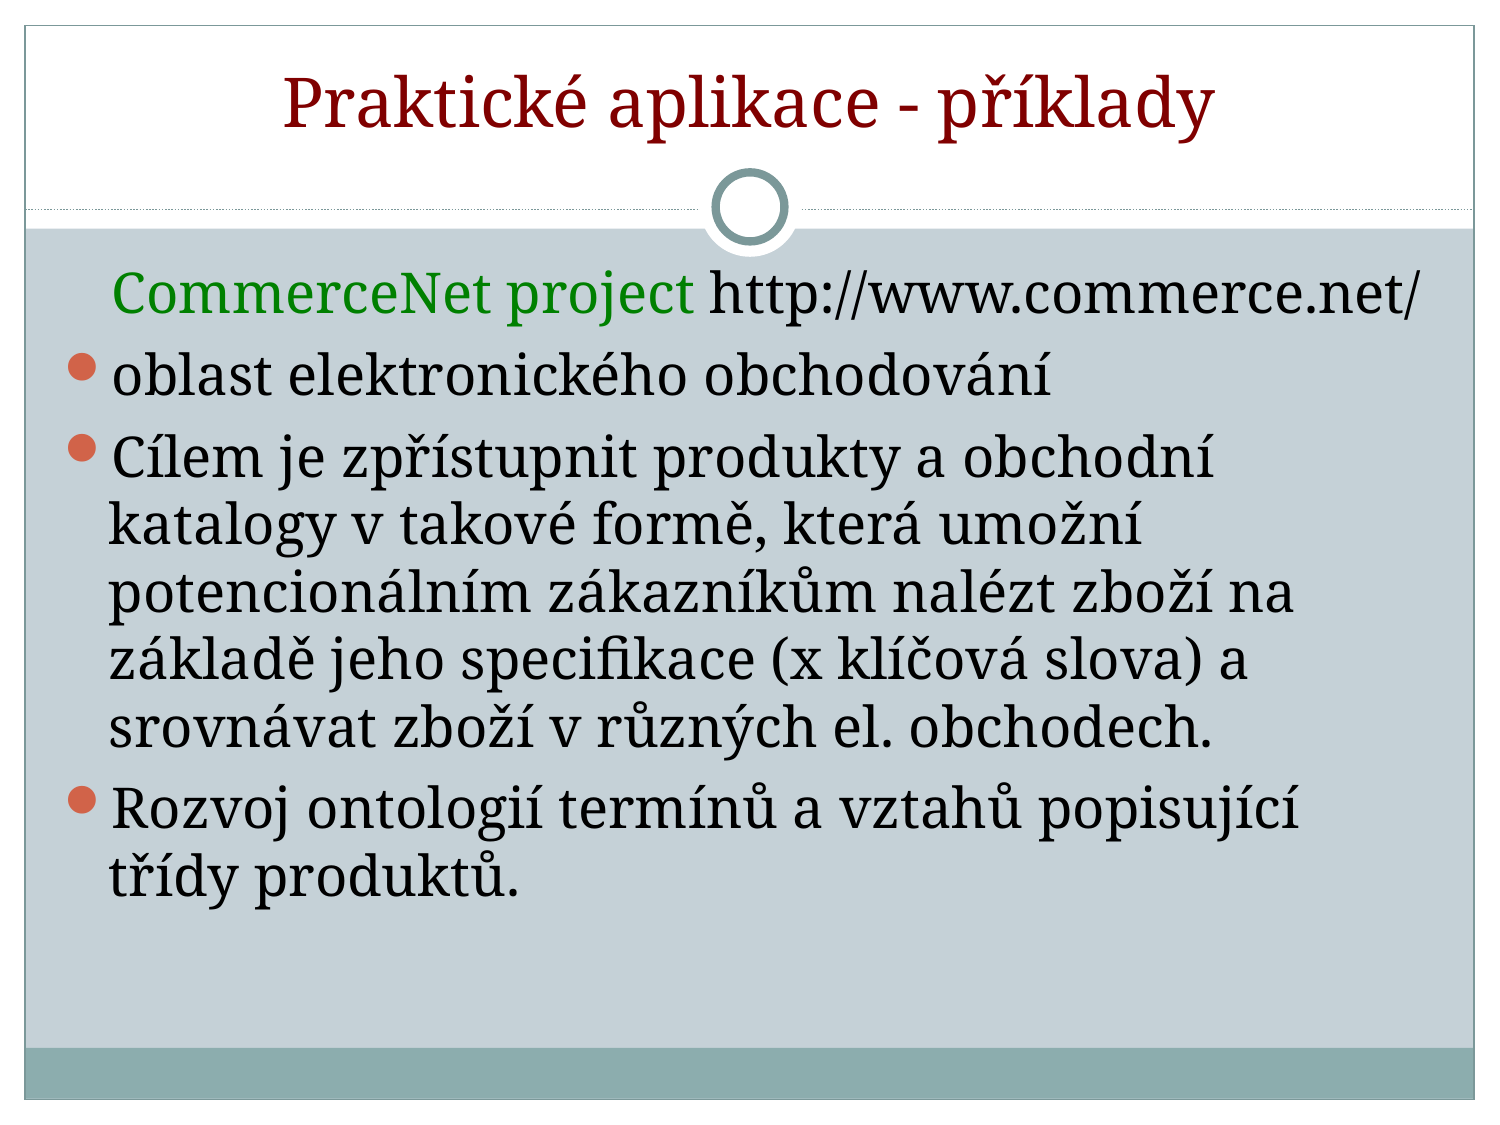

# Praktické aplikace - příklady
CommerceNet project http://www.commerce.net/
oblast elektronického obchodování
Cílem je zpřístupnit produkty a obchodní katalogy v takové formě, která umožní potencionálním zákazníkům nalézt zboží na základě jeho specifikace (x klíčová slova) a srovnávat zboží v různých el. obchodech.
Rozvoj ontologií termínů a vztahů popisující třídy produktů.